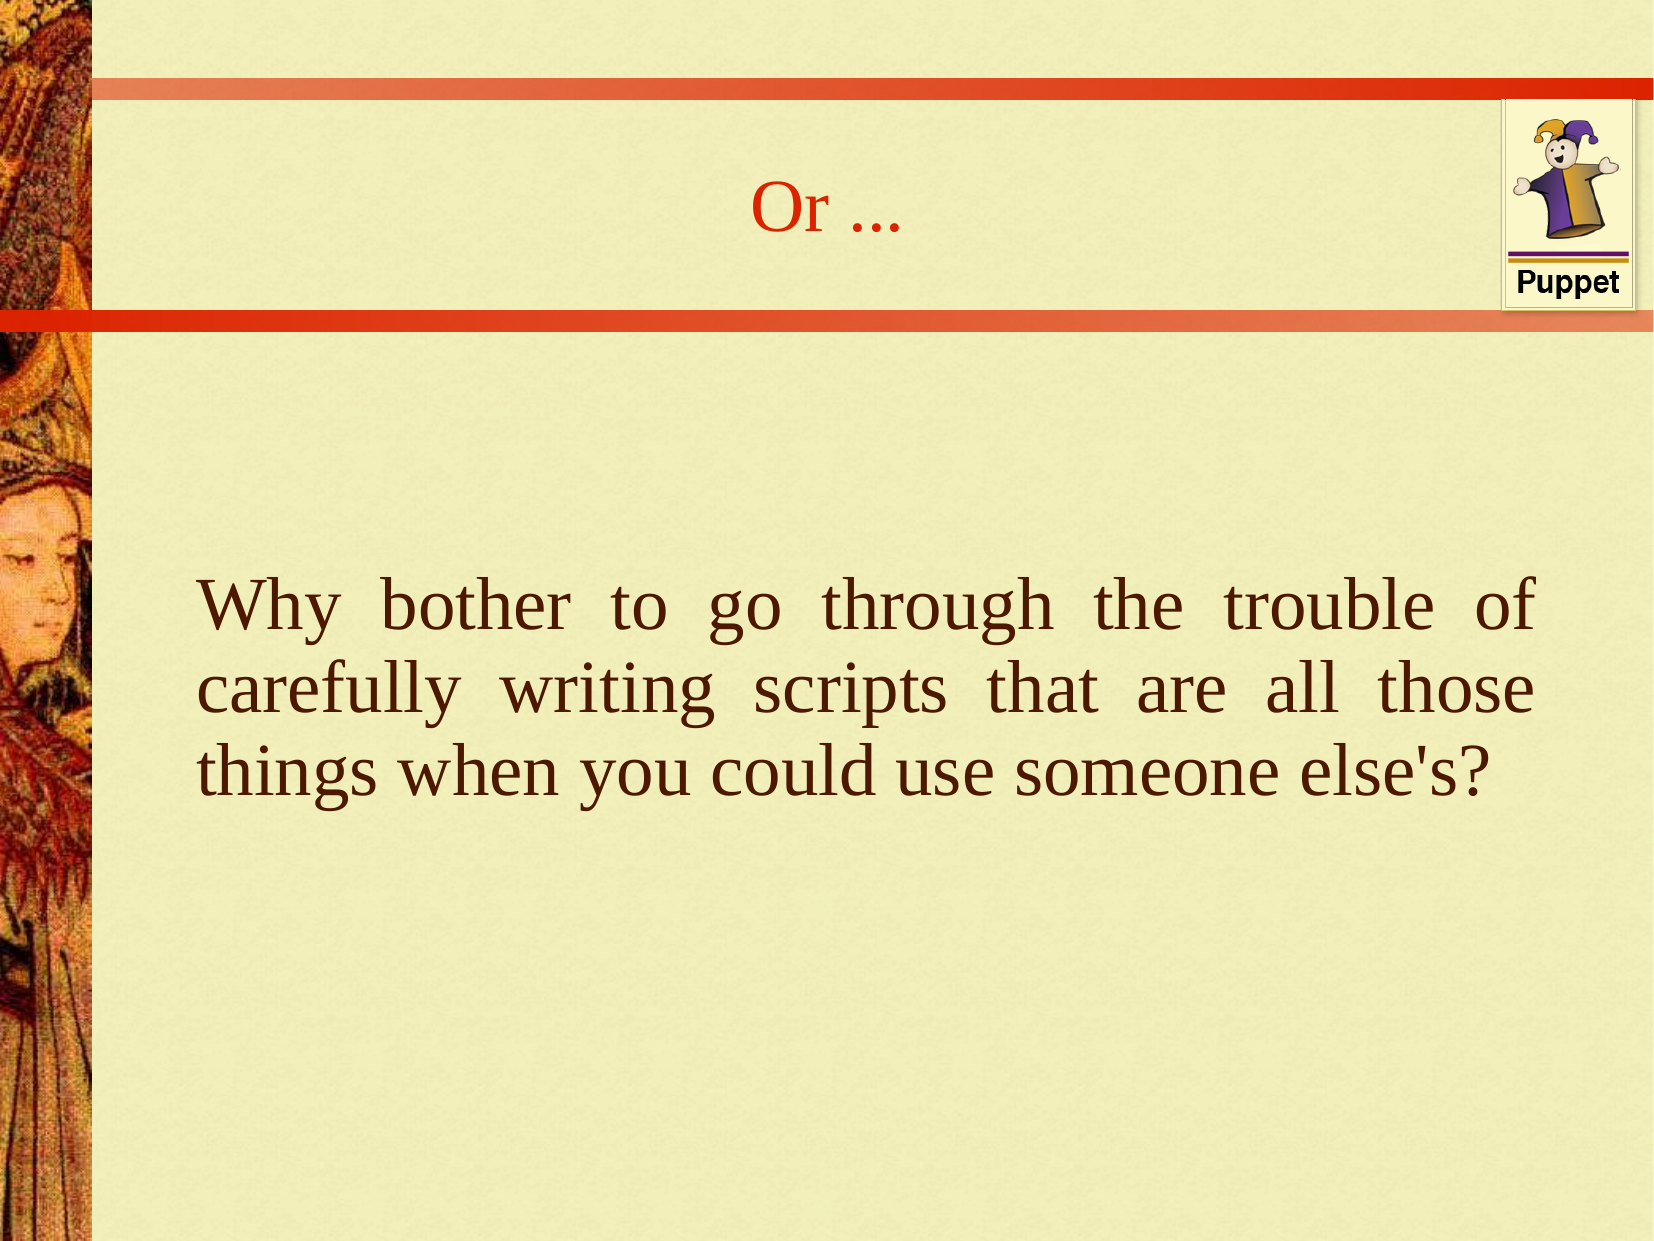

# Or ...
Why bother to go through the trouble of carefully writing scripts that are all those things when you could use someone else's?